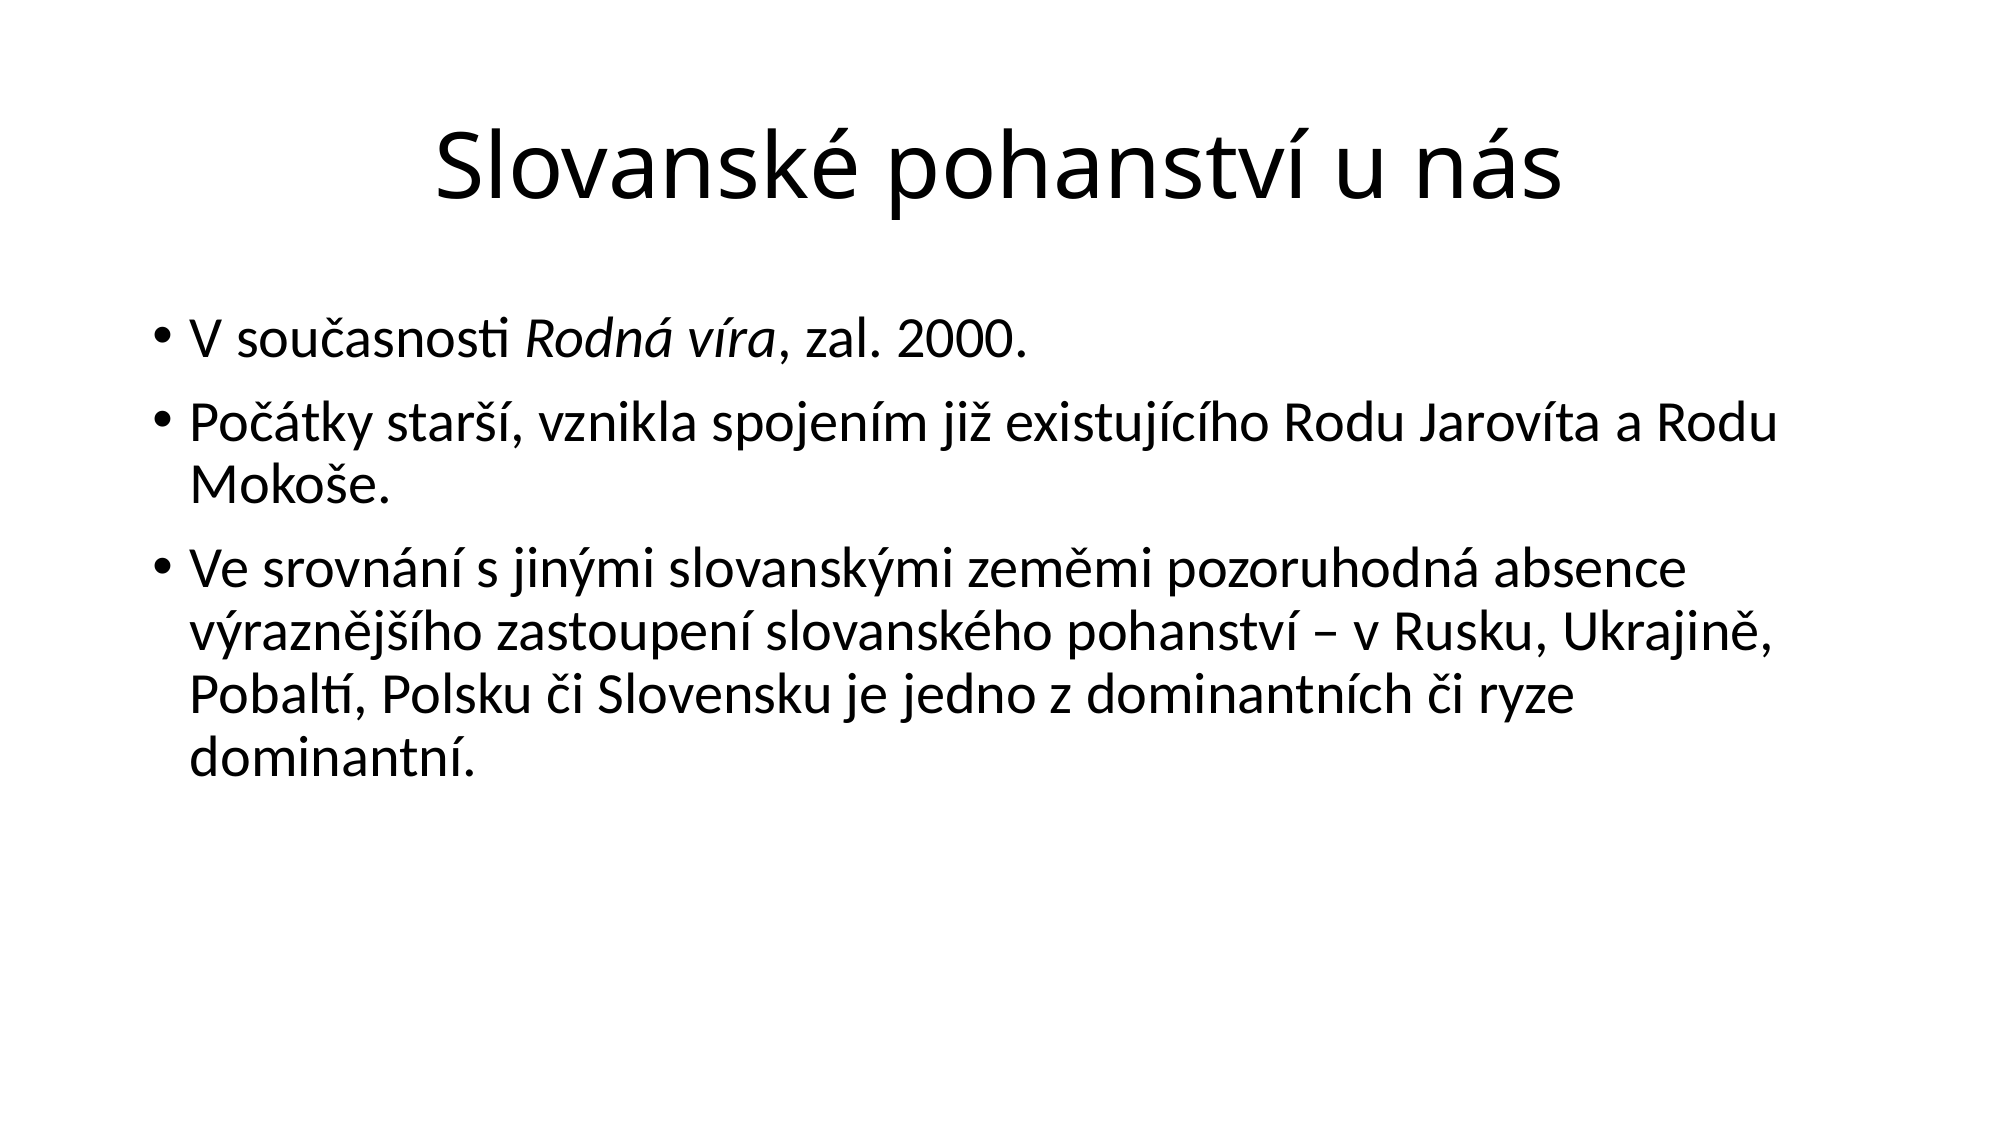

# Slovanské pohanství u nás
V současnosti Rodná víra, zal. 2000.
Počátky starší, vznikla spojením již existujícího Rodu Jarovíta a Rodu Mokoše.
Ve srovnání s jinými slovanskými zeměmi pozoruhodná absence výraznějšího zastoupení slovanského pohanství – v Rusku, Ukrajině, Pobaltí, Polsku či Slovensku je jedno z dominantních či ryze dominantní.